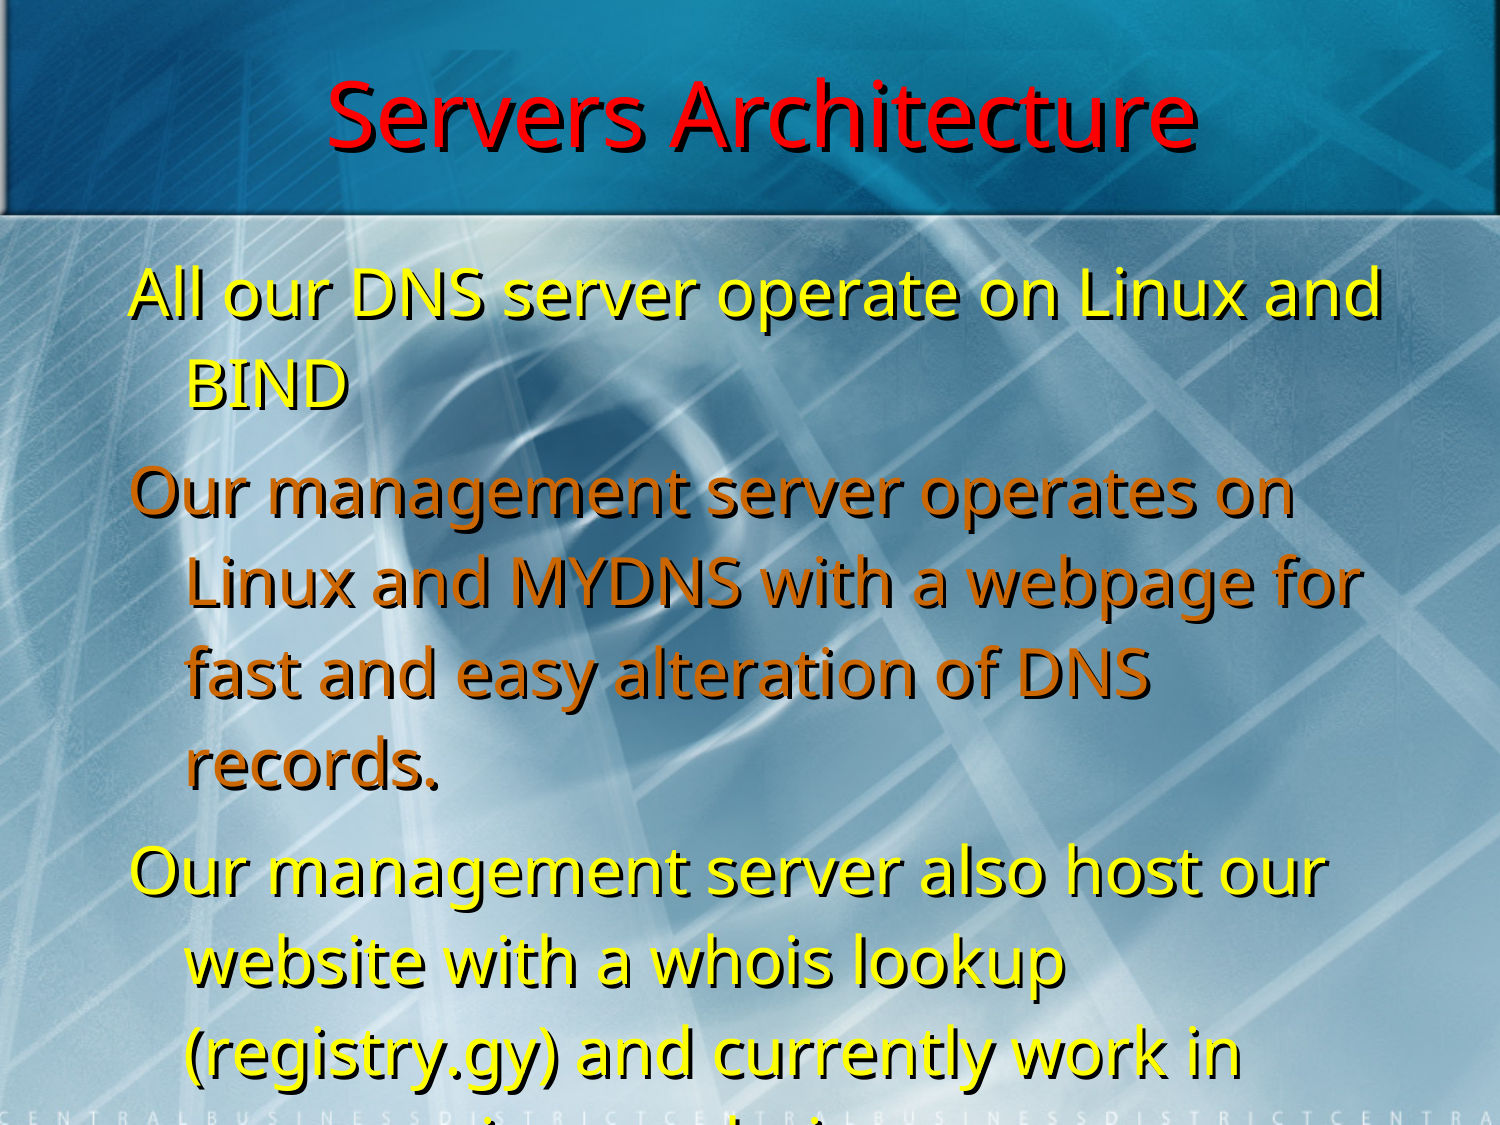

# Servers Architecture
All our DNS server operate on Linux and BIND
Our management server operates on Linux and MYDNS with a webpage for fast and easy alteration of DNS records.
Our management server also host our website with a whois lookup (registry.gy) and currently work in progress is our whois server.